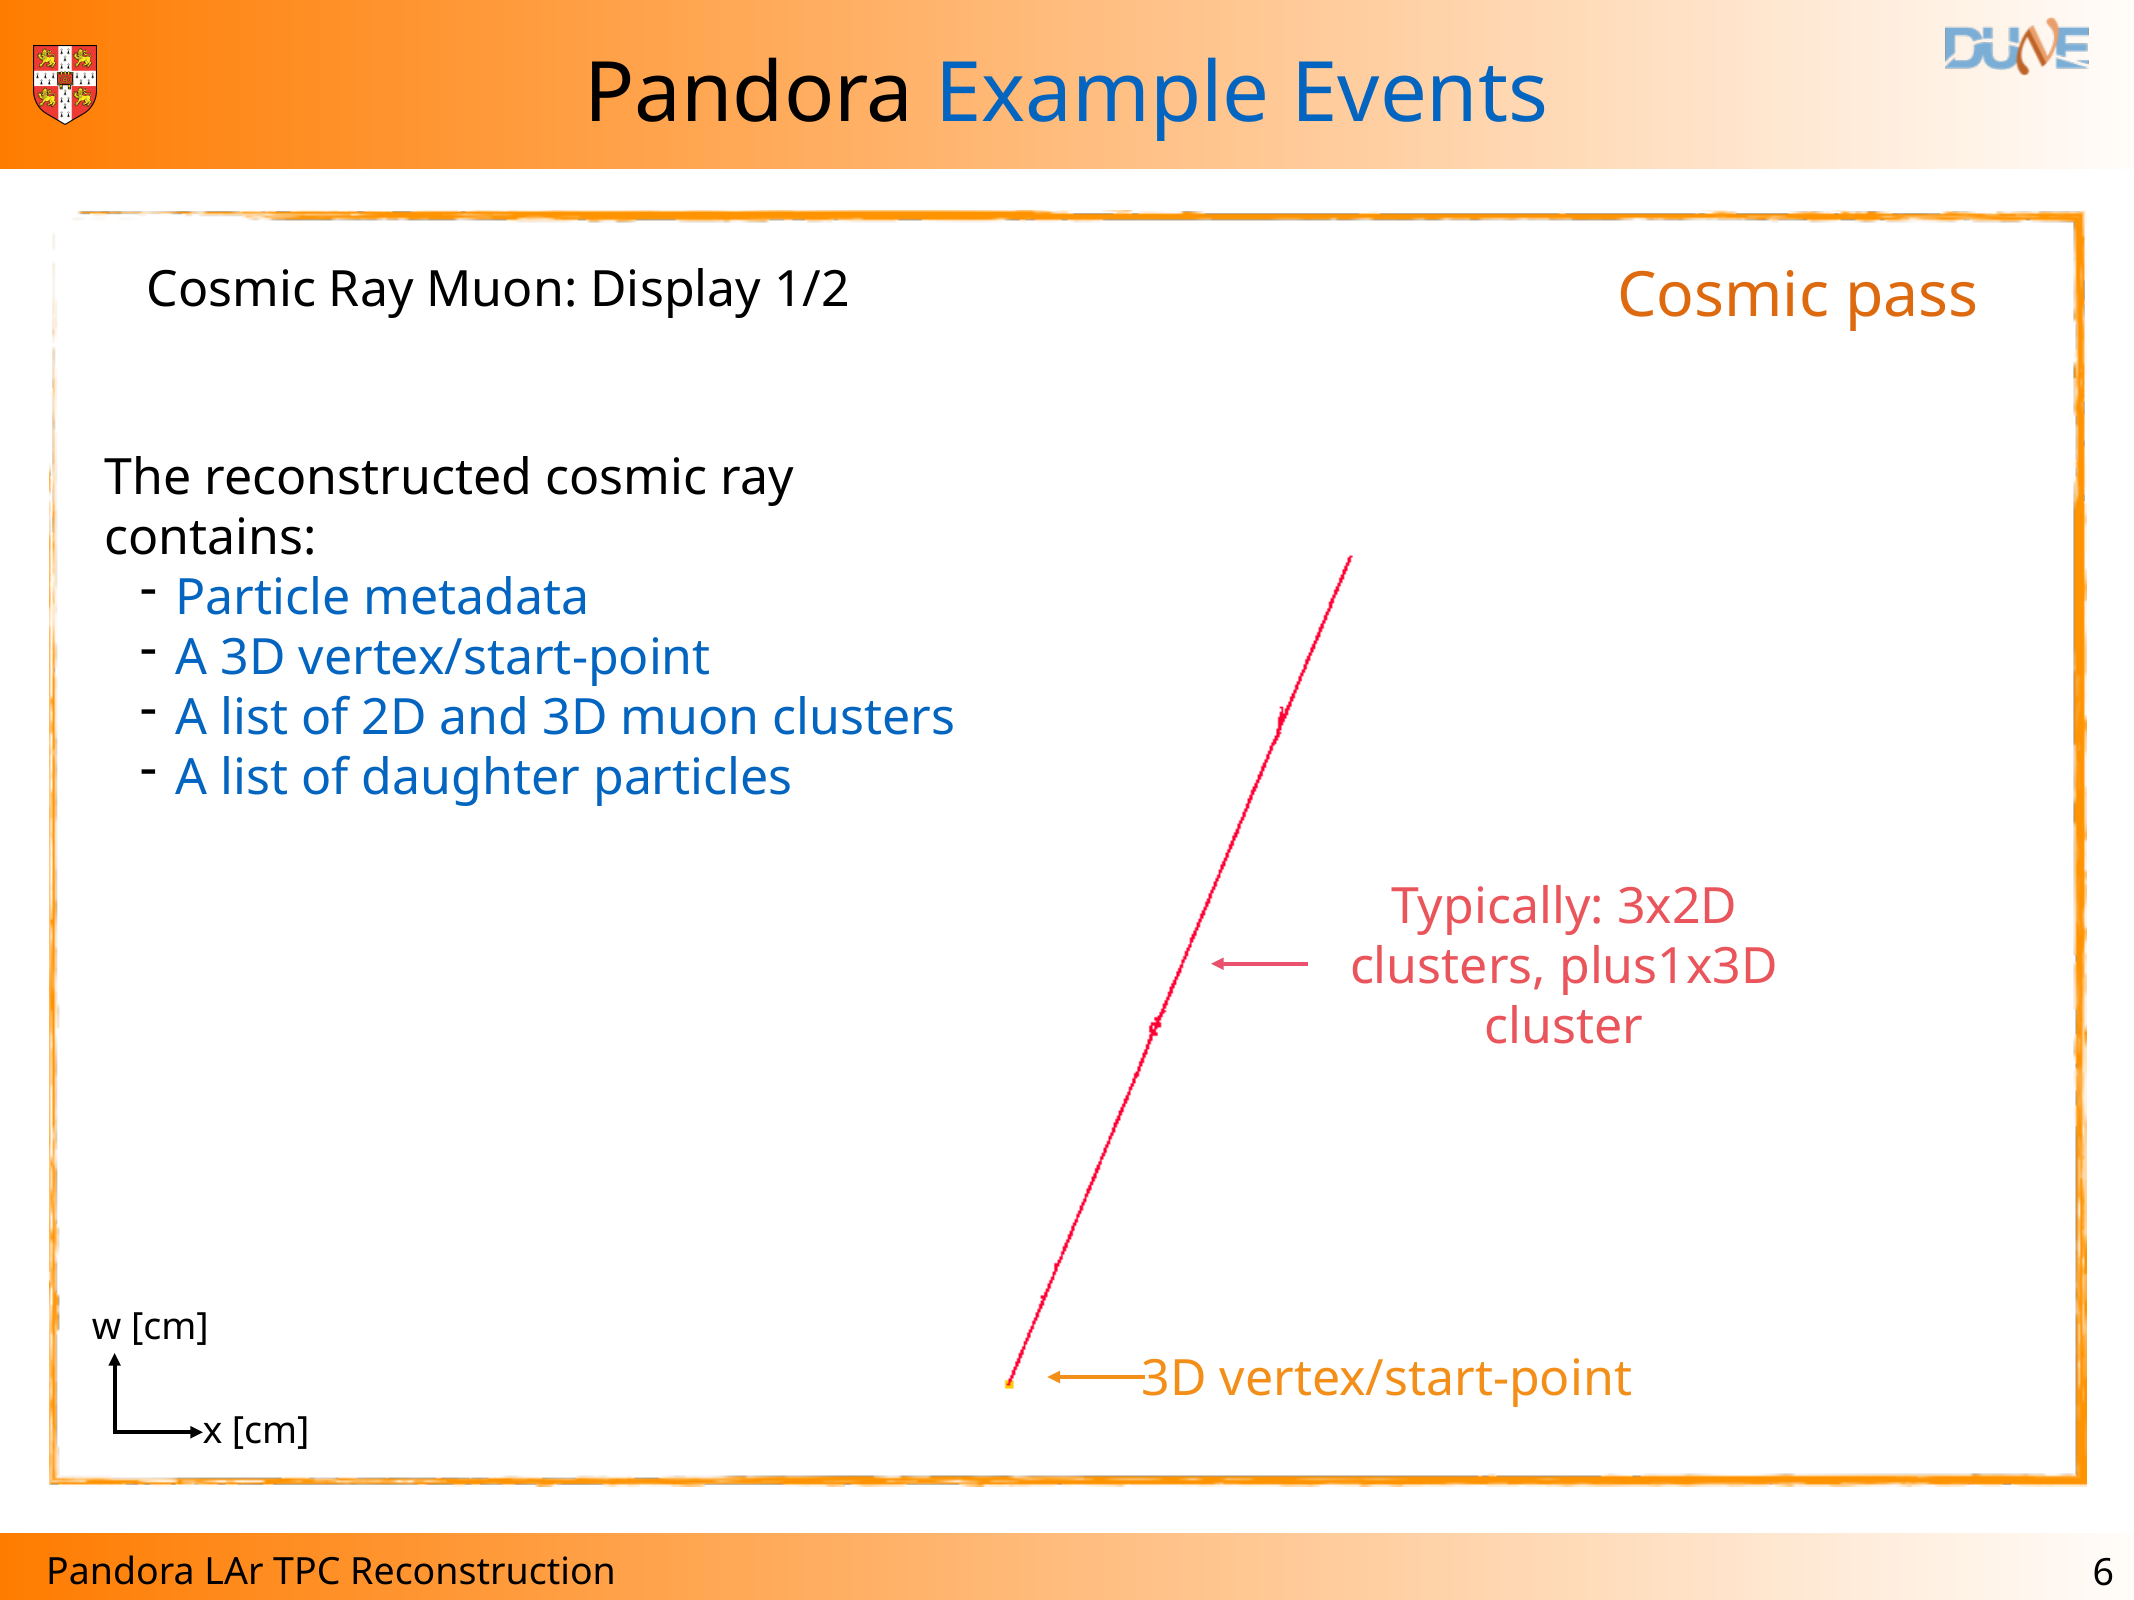

Pandora Example Events
Cosmic pass
Cosmic Ray Muon: Display 1/2
The reconstructed cosmic ray contains:
Particle metadata
A 3D vertex/start-point
A list of 2D and 3D muon clusters
A list of daughter particles
Typically: 3x2D clusters, plus1x3D cluster
w [cm]
3D vertex/start-point
x [cm]